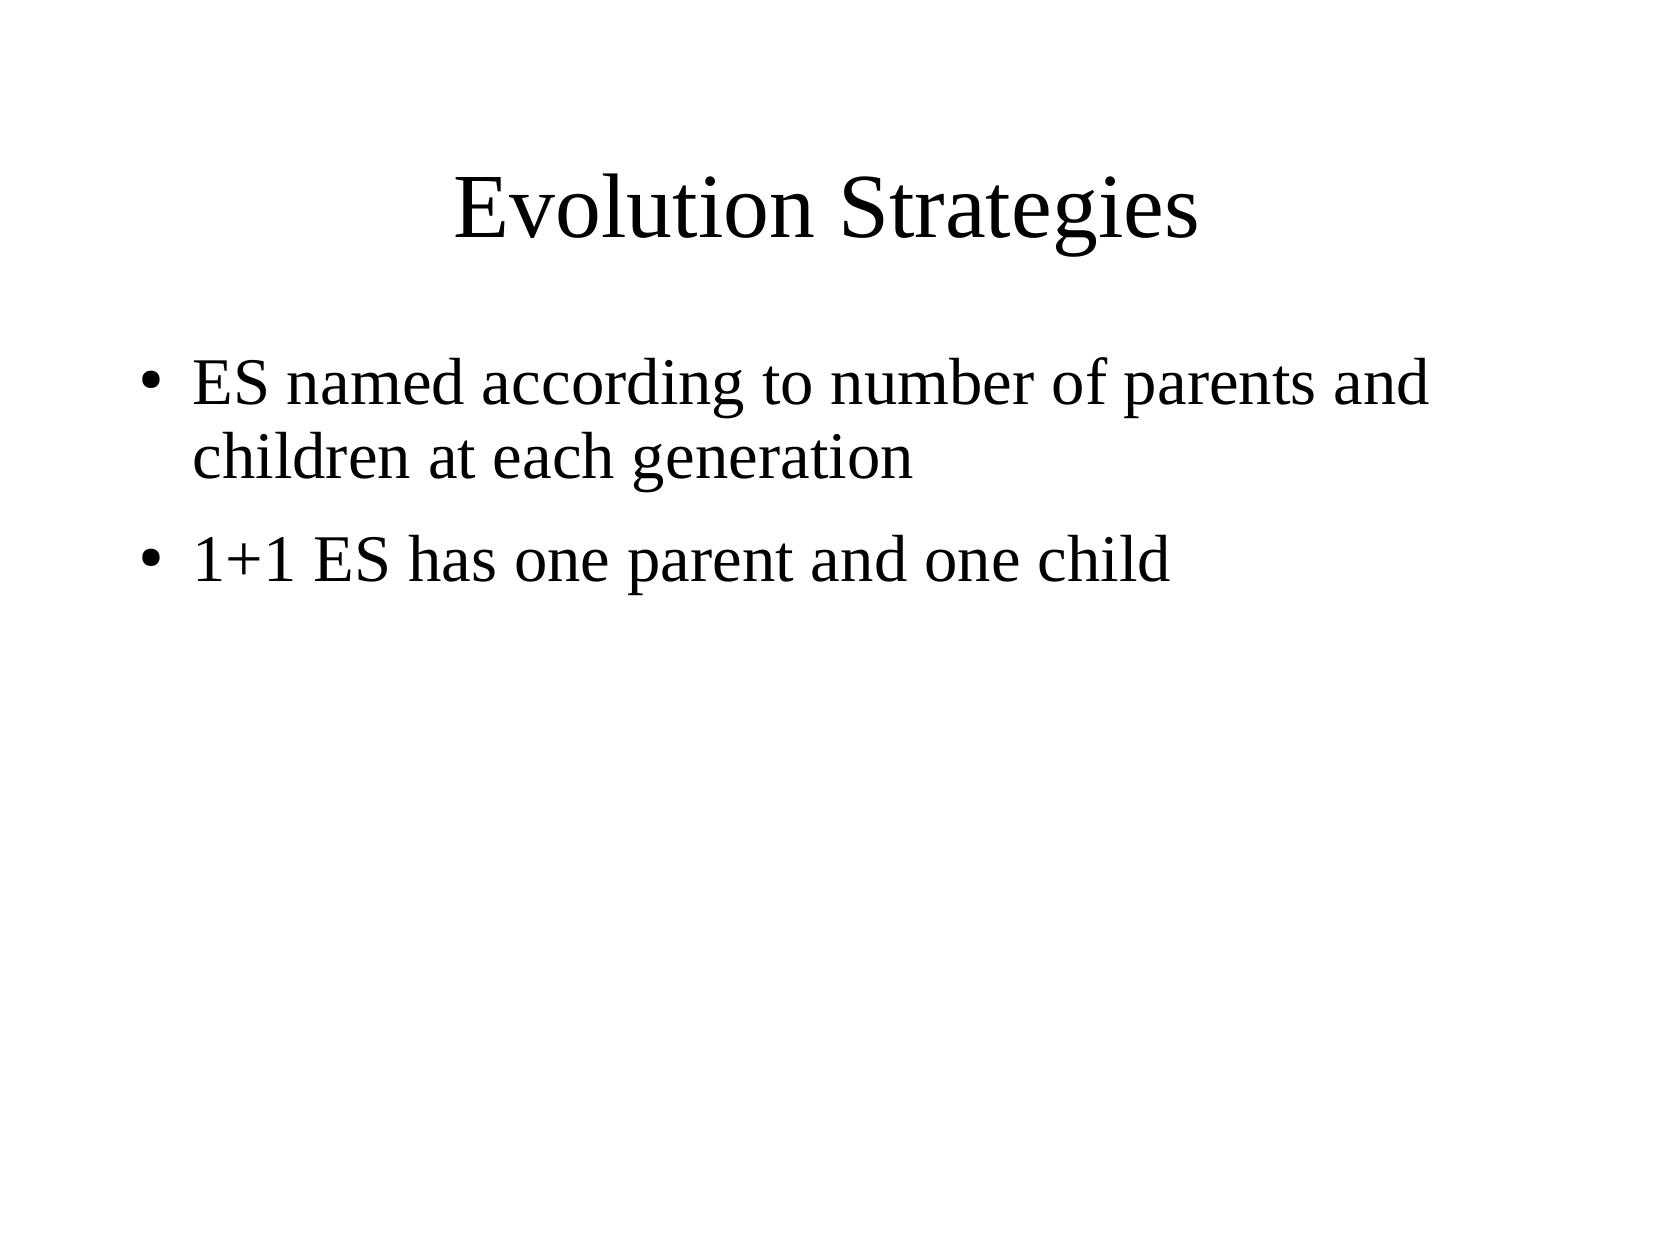

# Evolution Strategies
ES named according to number of parents and children at each generation
1+1 ES has one parent and one child